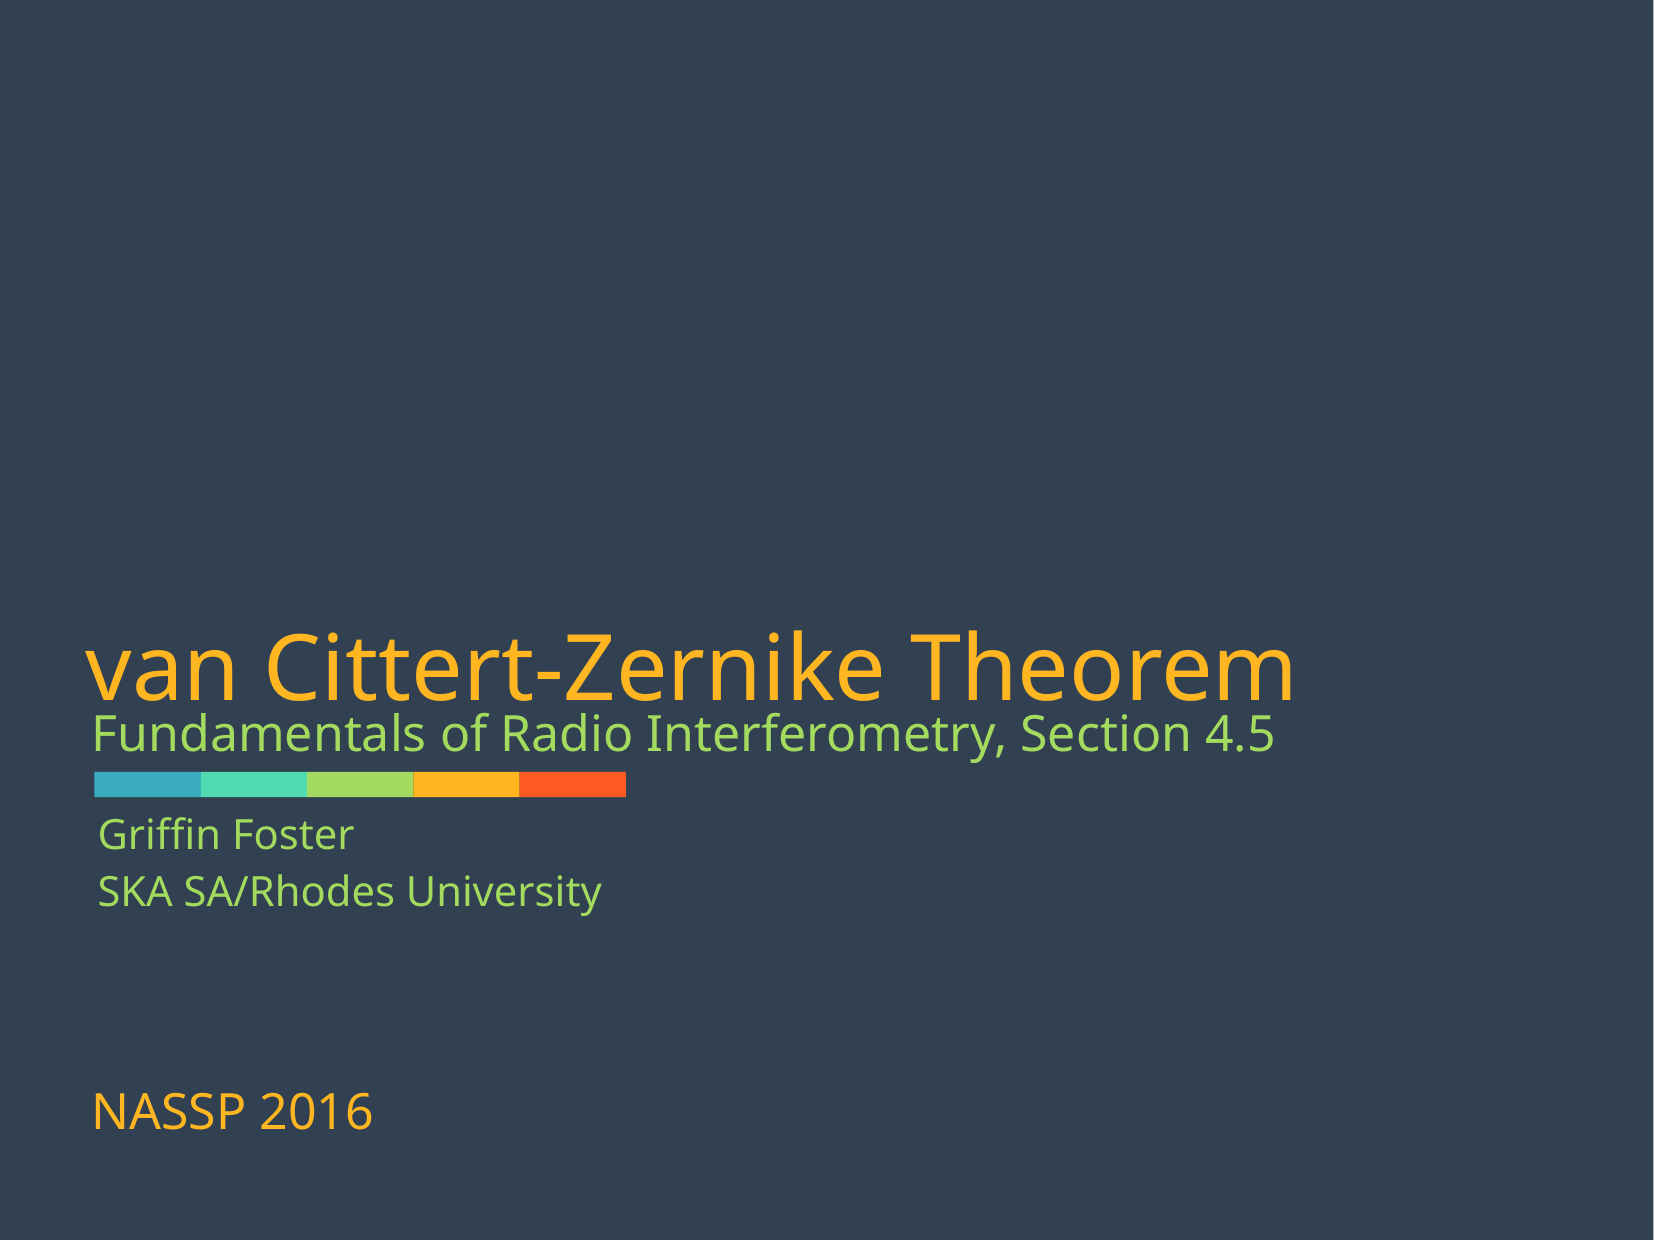

van Cittert-Zernike Theorem
Fundamentals of Radio Interferometry, Section 4.5
Griffin Foster
SKA SA/Rhodes University
NASSP 2016